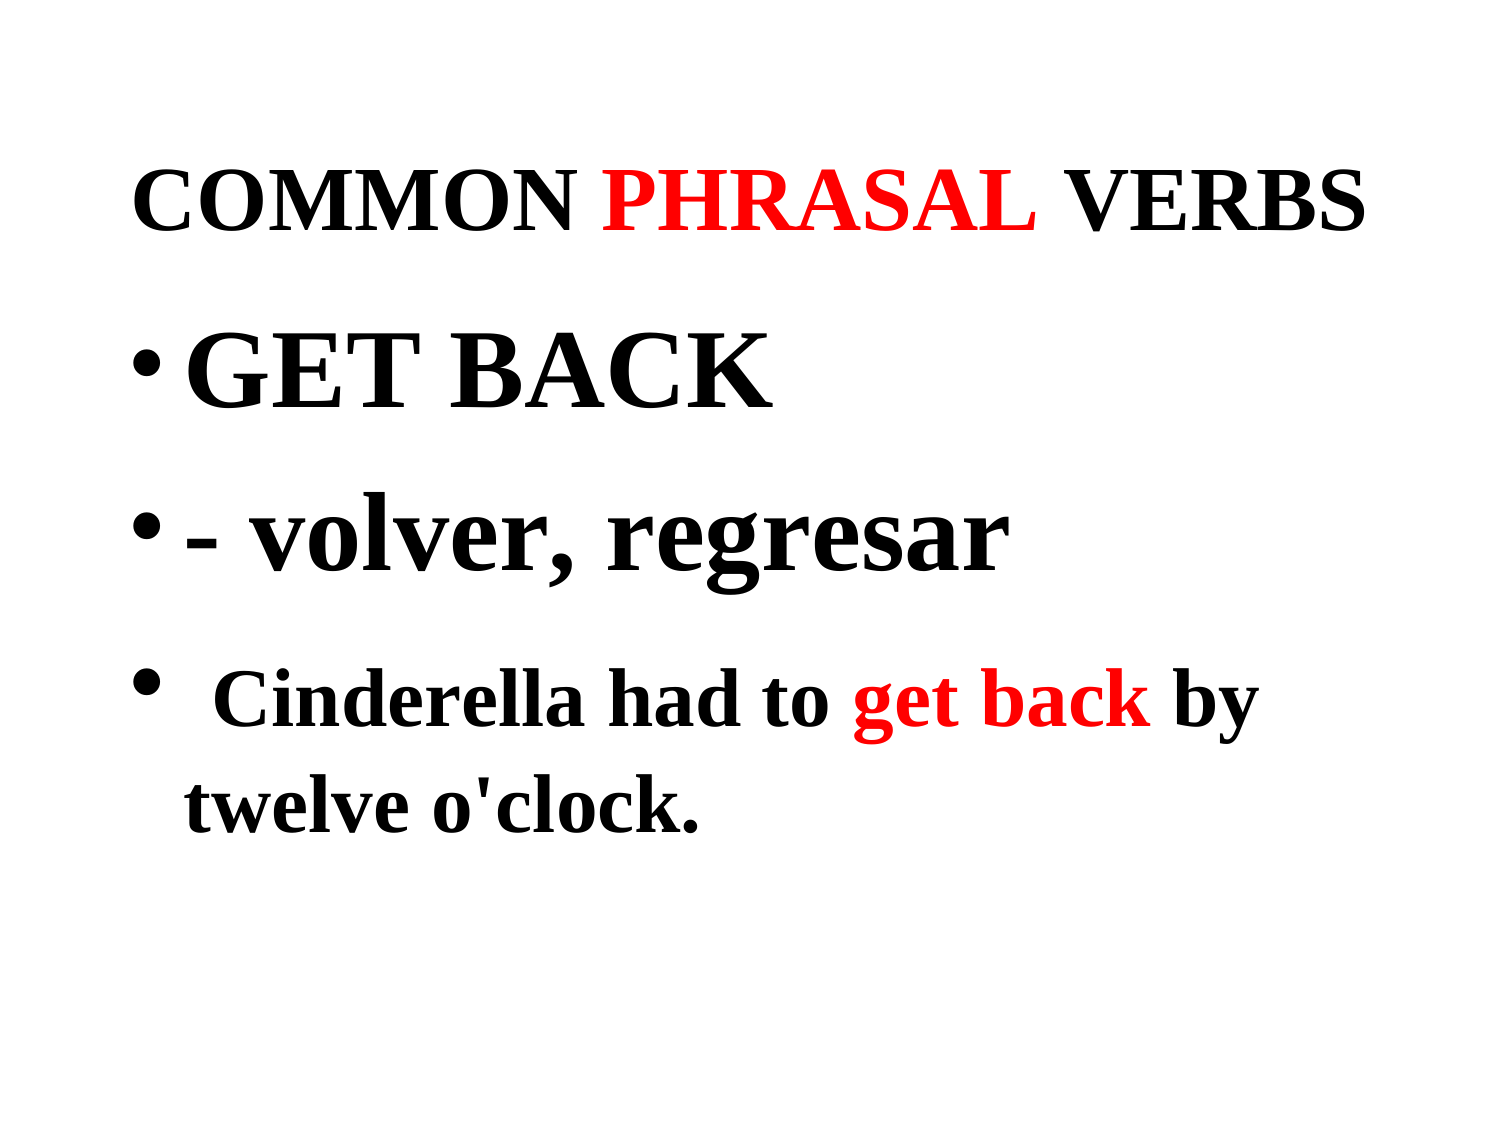

# COMMON PHRASAL VERBS
GET BACK
- volver, regresar
 Cinderella had to get back by twelve o'clock.